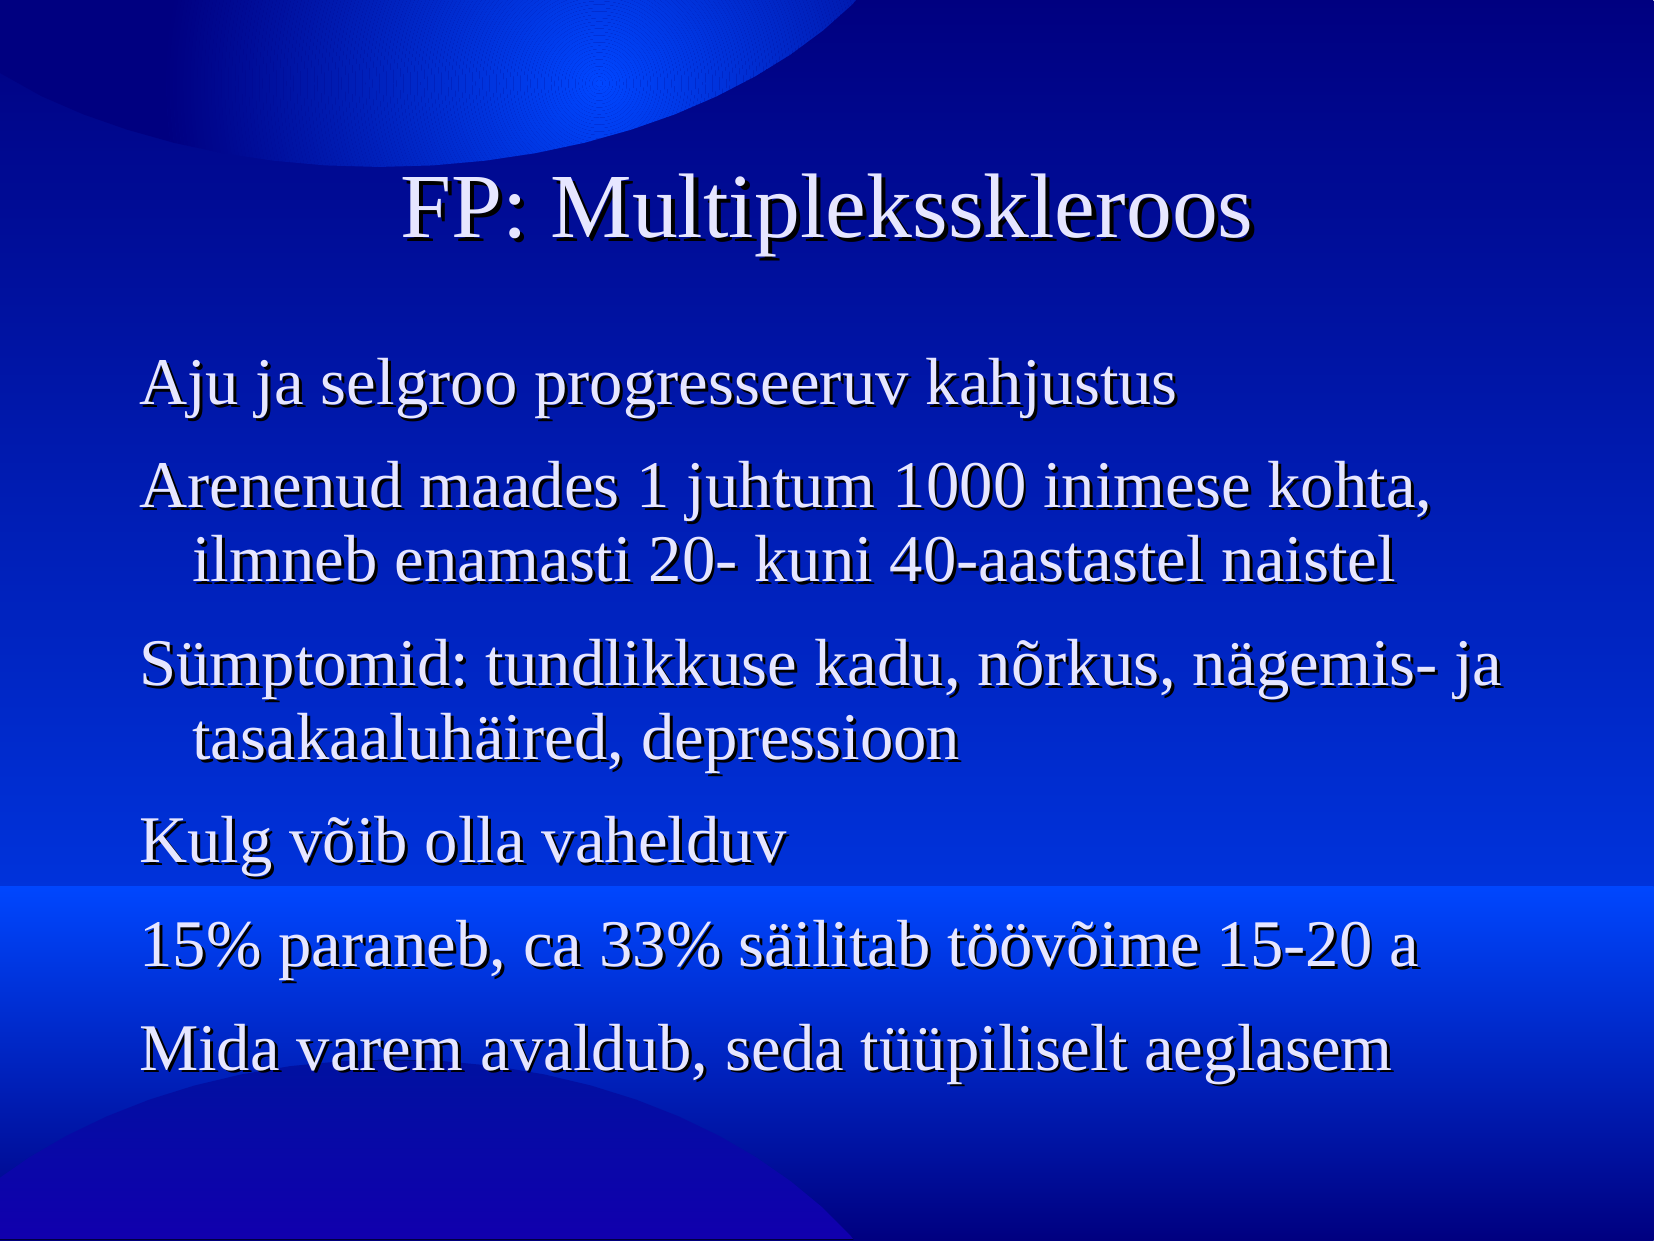

# FP: Multipleksskleroos
Aju ja selgroo progresseeruv kahjustus
Arenenud maades 1 juhtum 1000 inimese kohta, ilmneb enamasti 20- kuni 40-aastastel naistel
Sümptomid: tundlikkuse kadu, nõrkus, nägemis- ja tasakaaluhäired, depressioon
Kulg võib olla vahelduv
15% paraneb, ca 33% säilitab töövõime 15-20 a
Mida varem avaldub, seda tüüpiliselt aeglasem